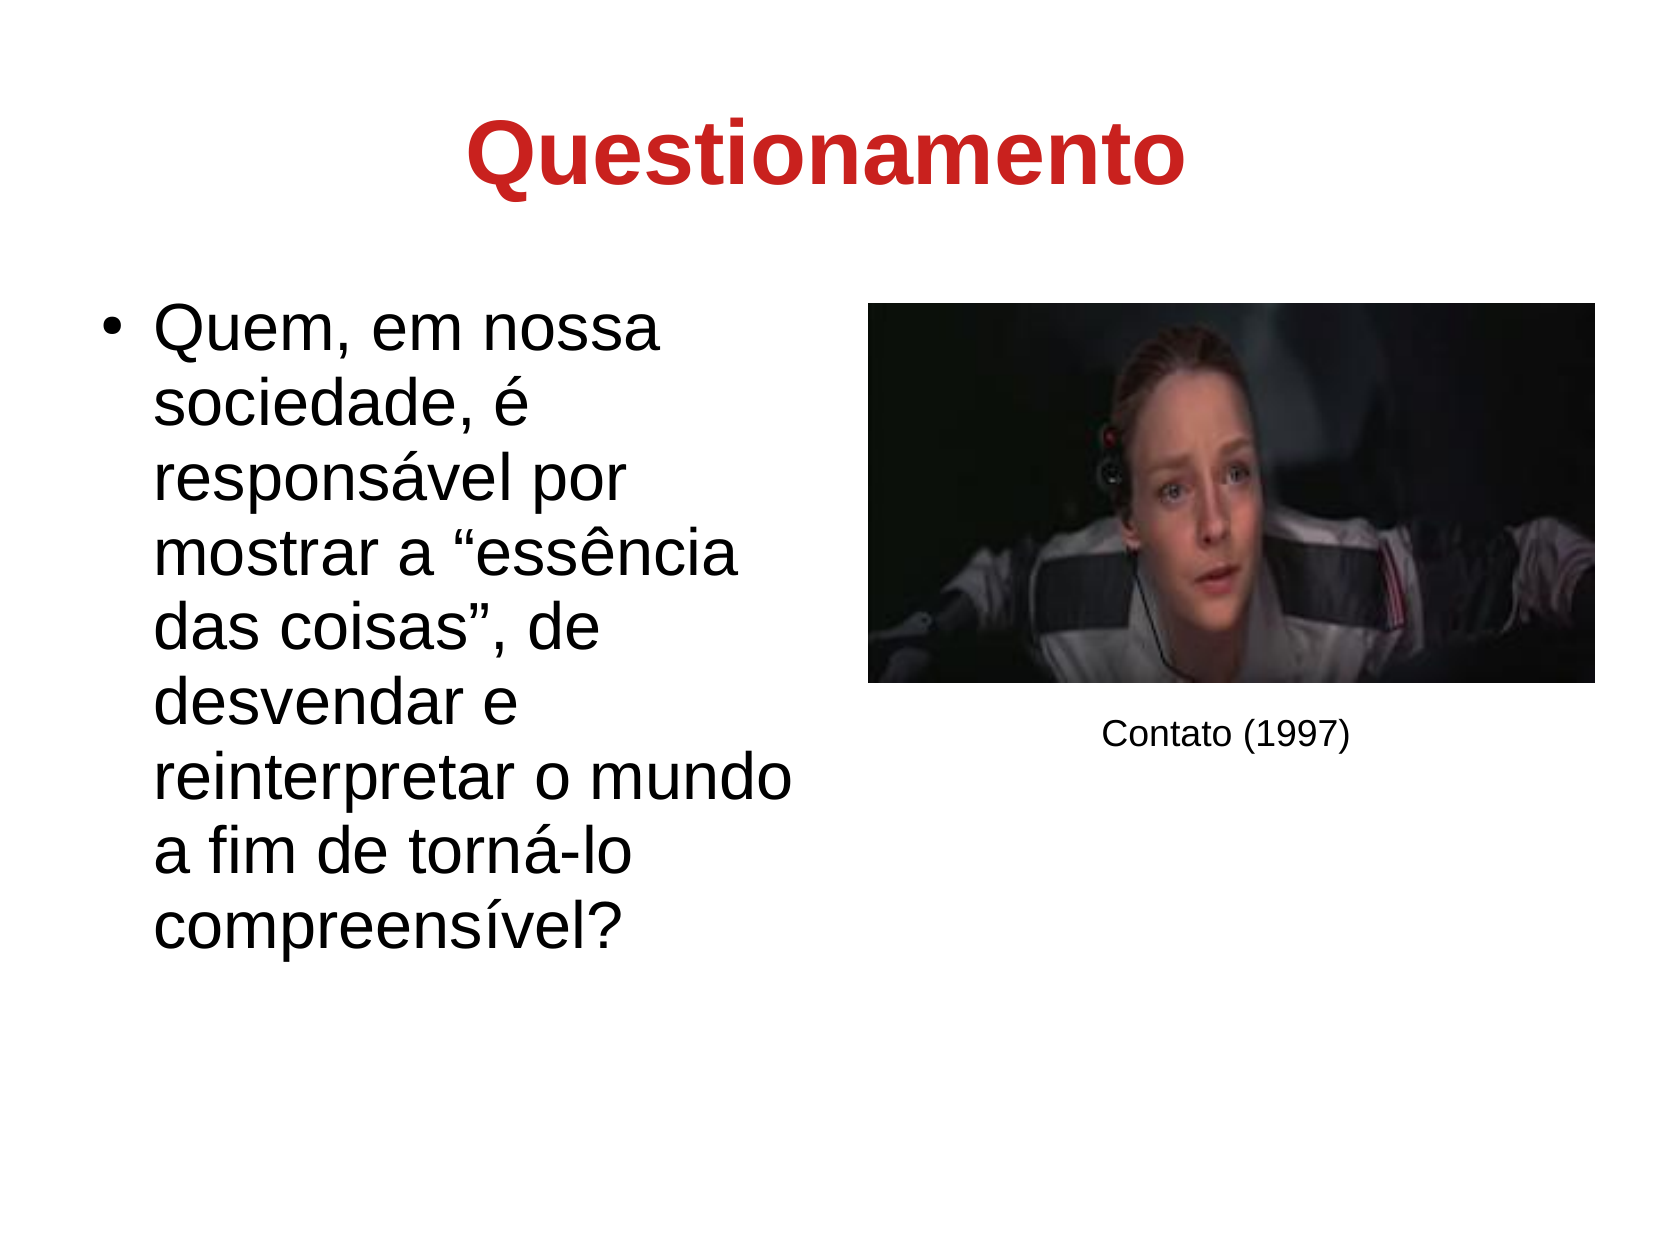

# Questionamento
Quem, em nossa sociedade, é responsável por mostrar a “essência das coisas”, de desvendar e reinterpretar o mundo a fim de torná-lo compreensível?
Contato (1997)